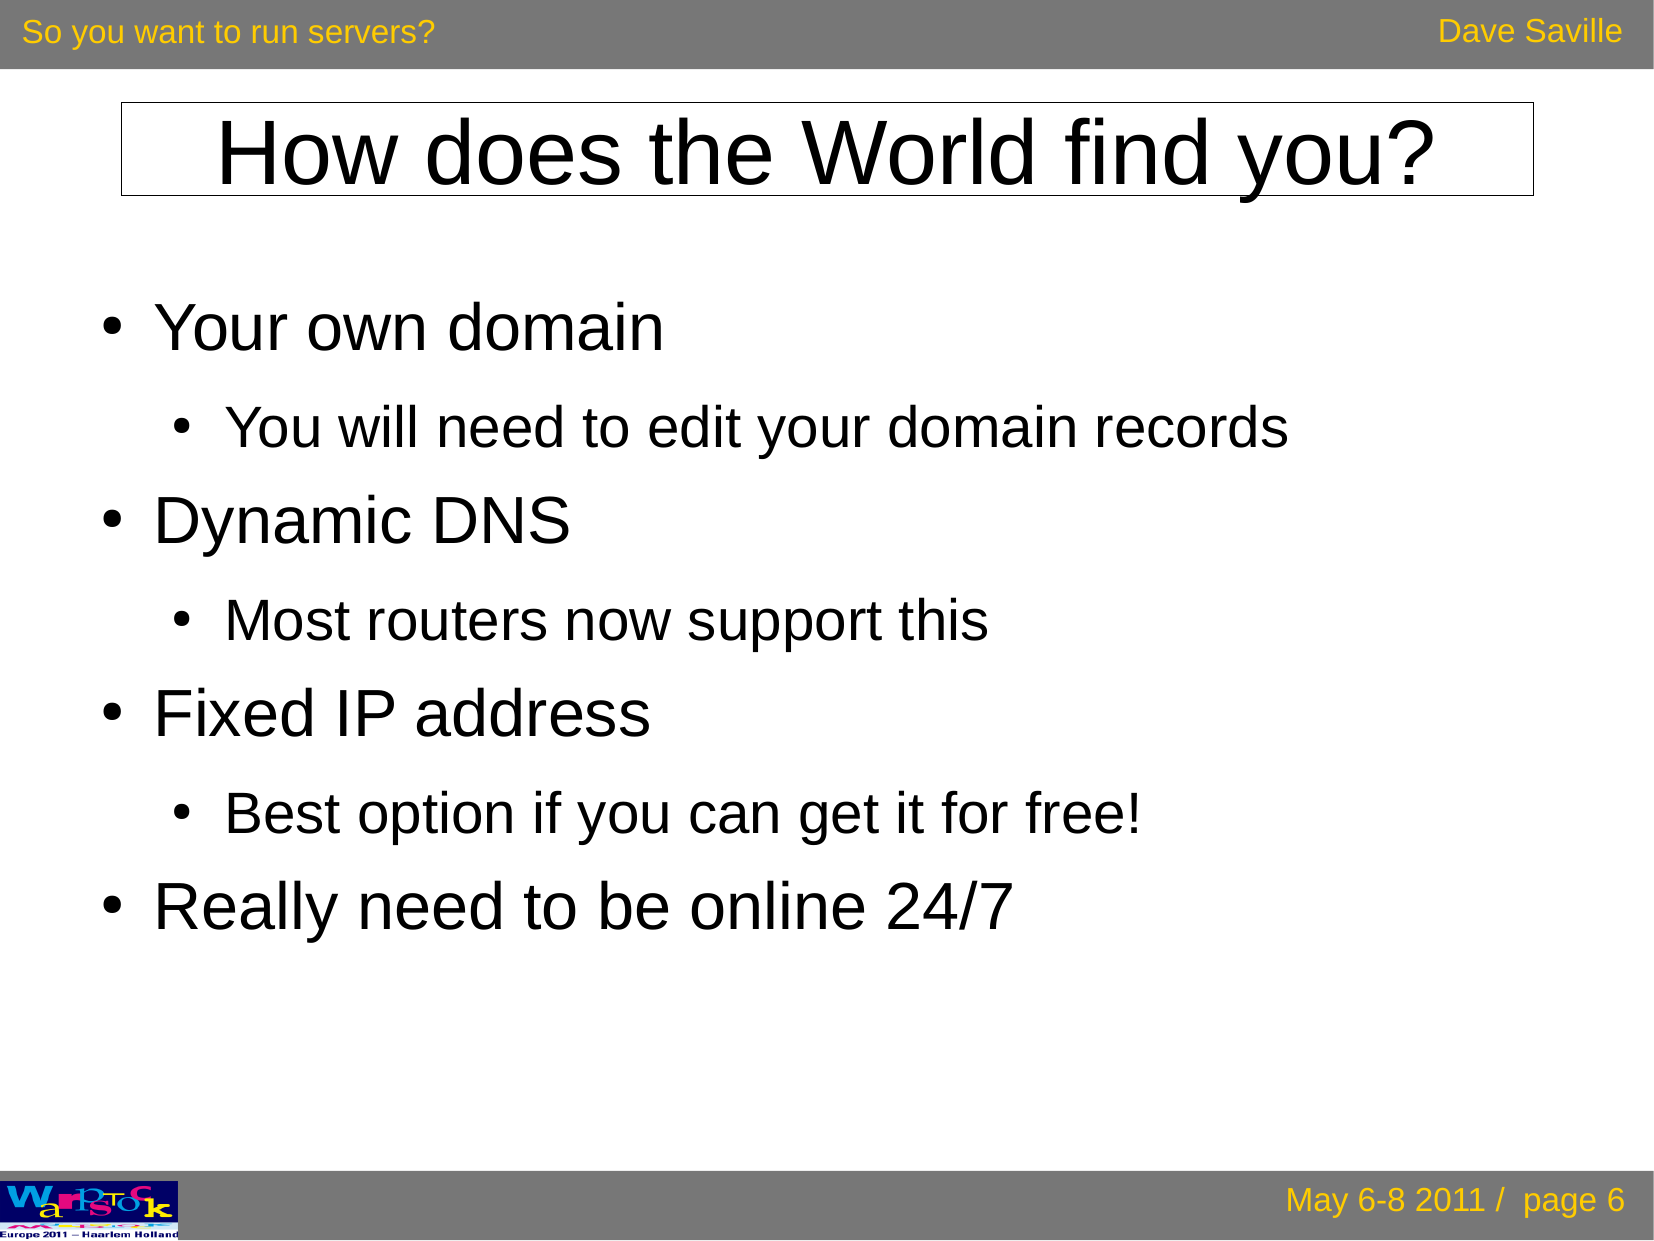

# How does the World find you?
Your own domain
You will need to edit your domain records
Dynamic DNS
Most routers now support this
Fixed IP address
Best option if you can get it for free!
Really need to be online 24/7